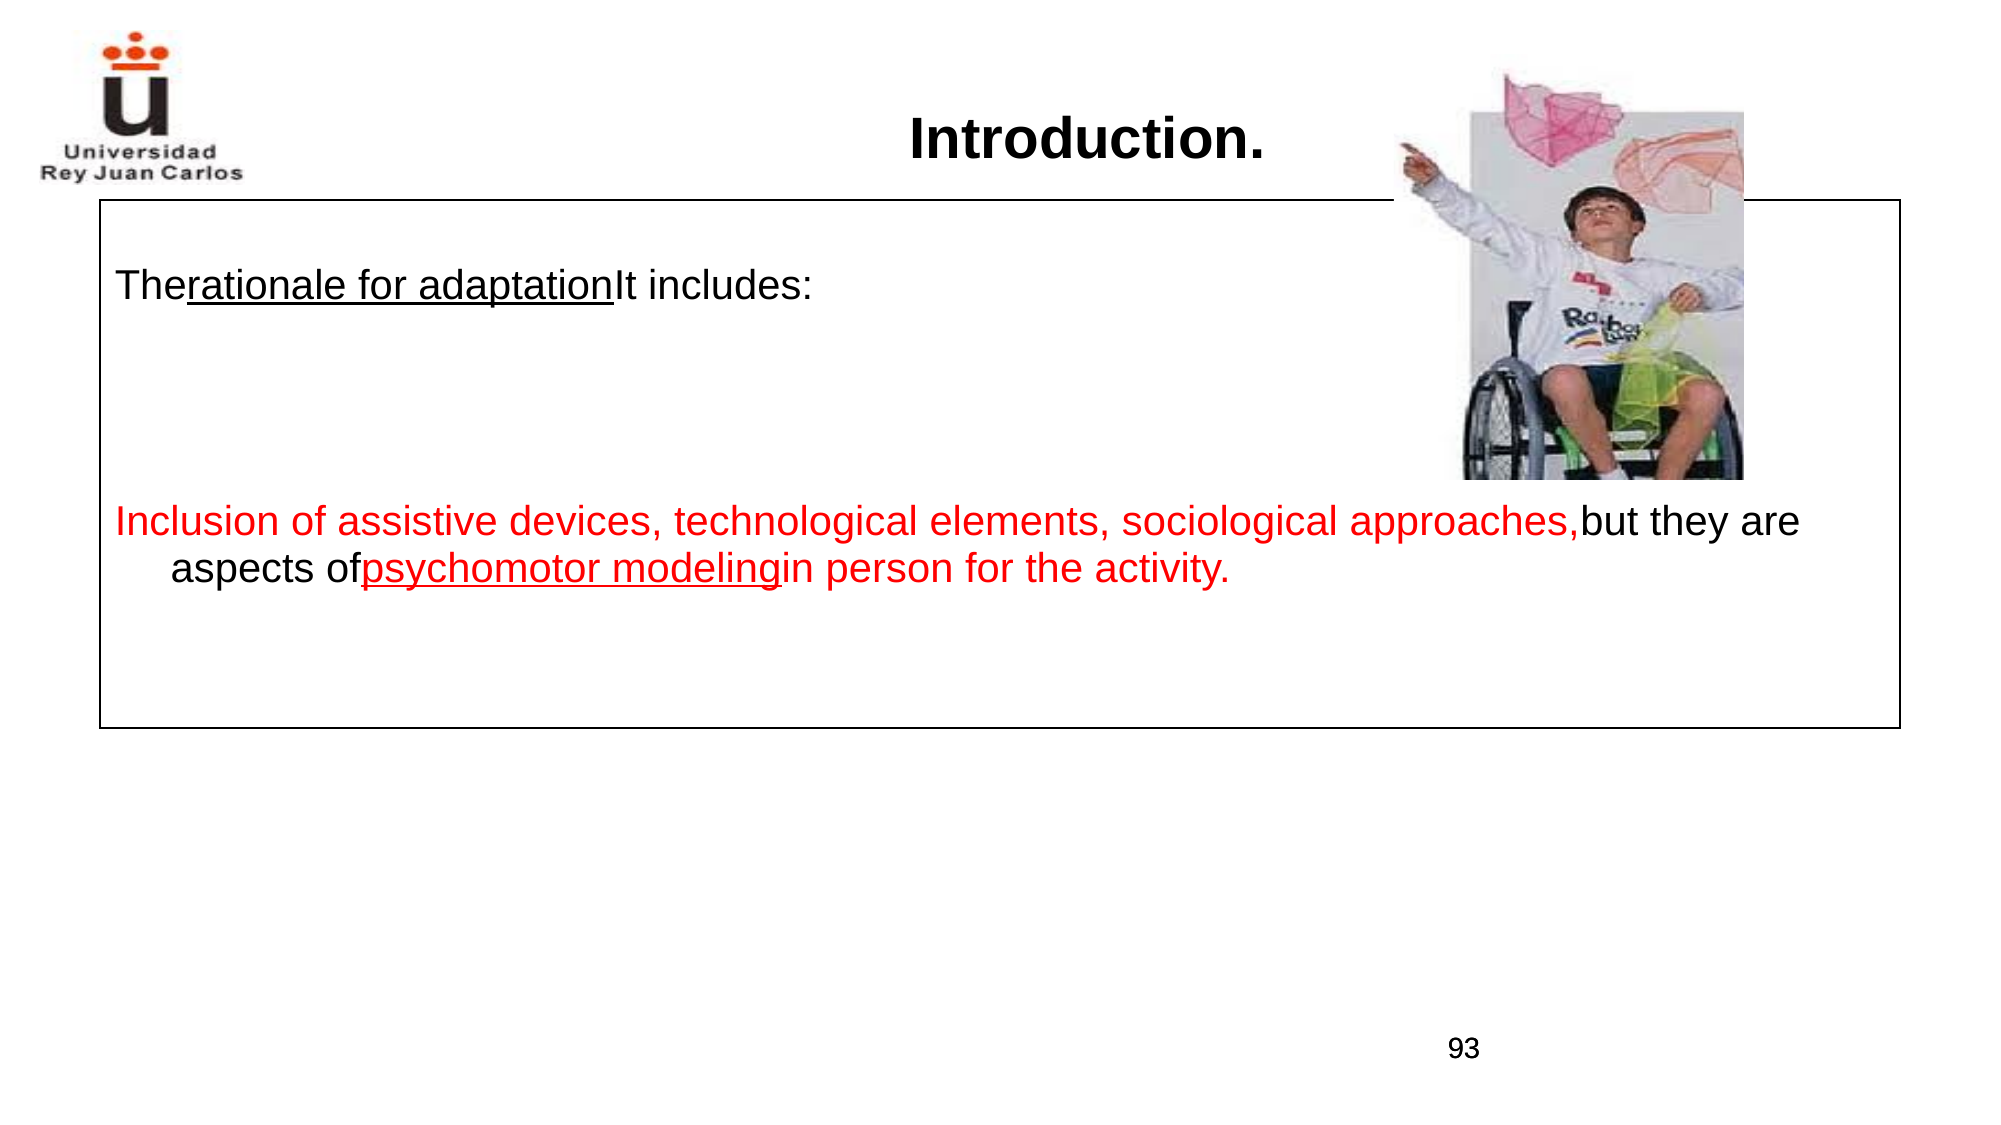

Introduction.
Therationale for adaptationIt includes:
Inclusion of assistive devices, technological elements, sociological approaches,but they are aspects ofpsychomotor modelingin person for the activity.